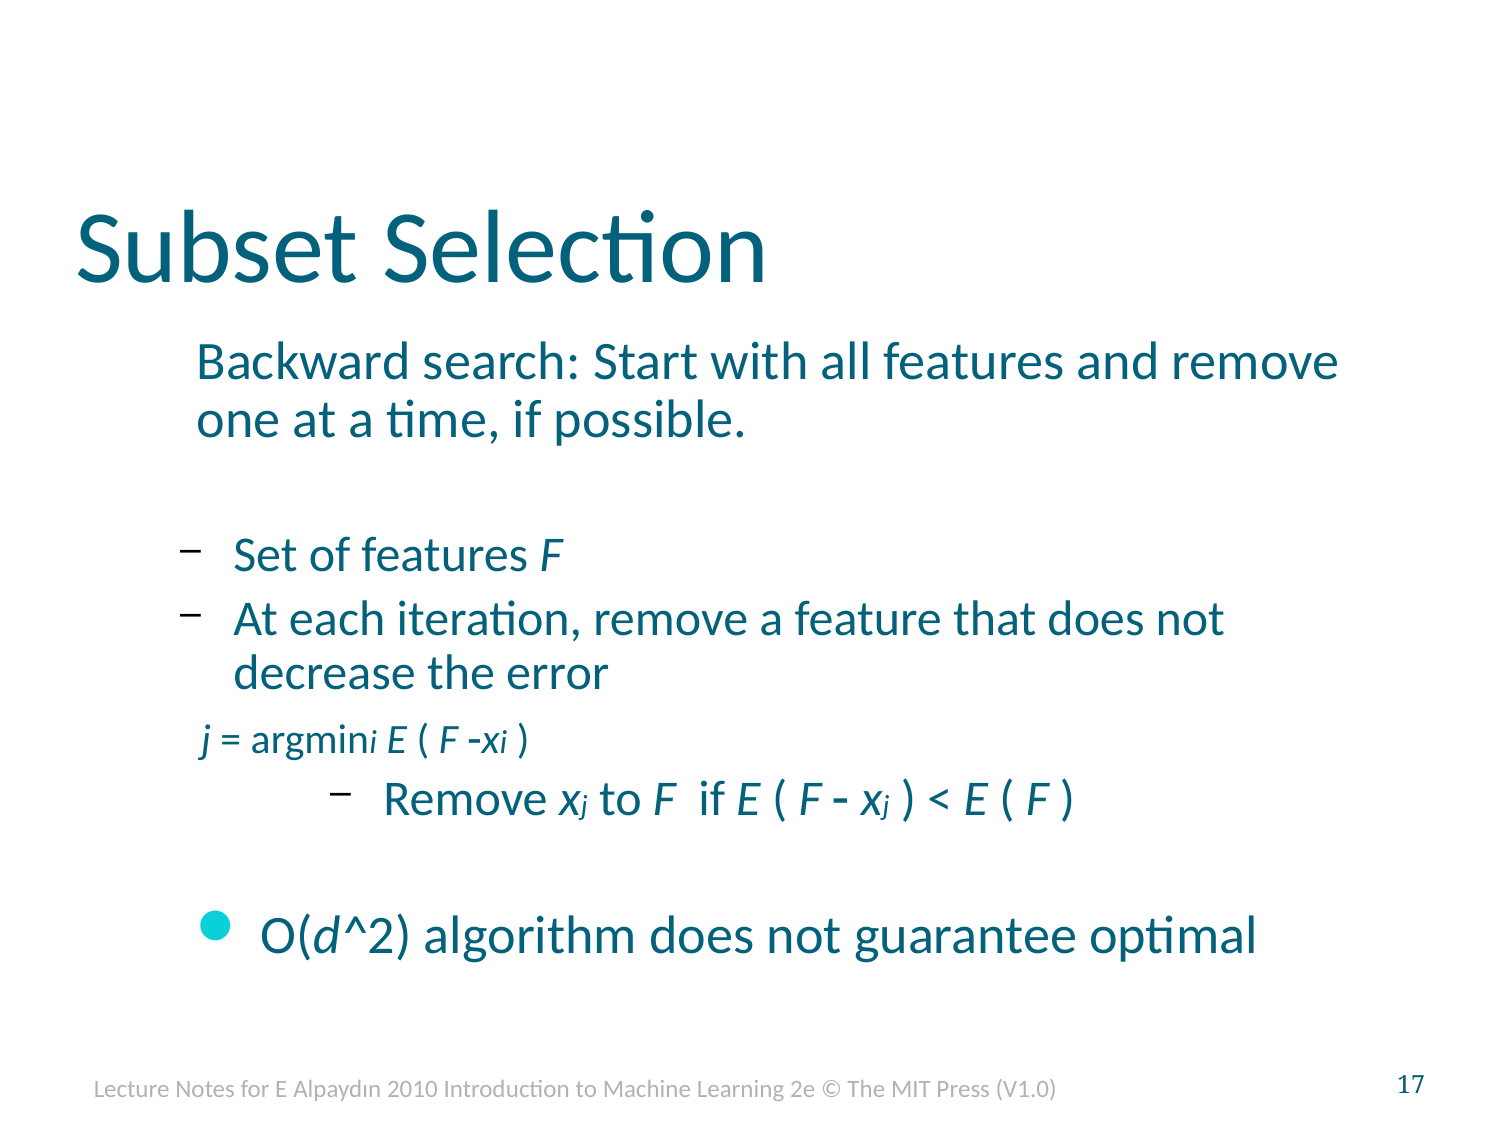

# Subset Selection
Backward search: Start with all features and remove 	one at a time, if possible.
Set of features F
At each iteration, remove a feature that does not decrease the error
j = argmini E ( F -xi )
Remove xj to F if E ( F - xj ) < E ( F )
 O(d^2) algorithm does not guarantee optimal
Lecture Notes for E Alpaydın 2010 Introduction to Machine Learning 2e © The MIT Press (V1.0)